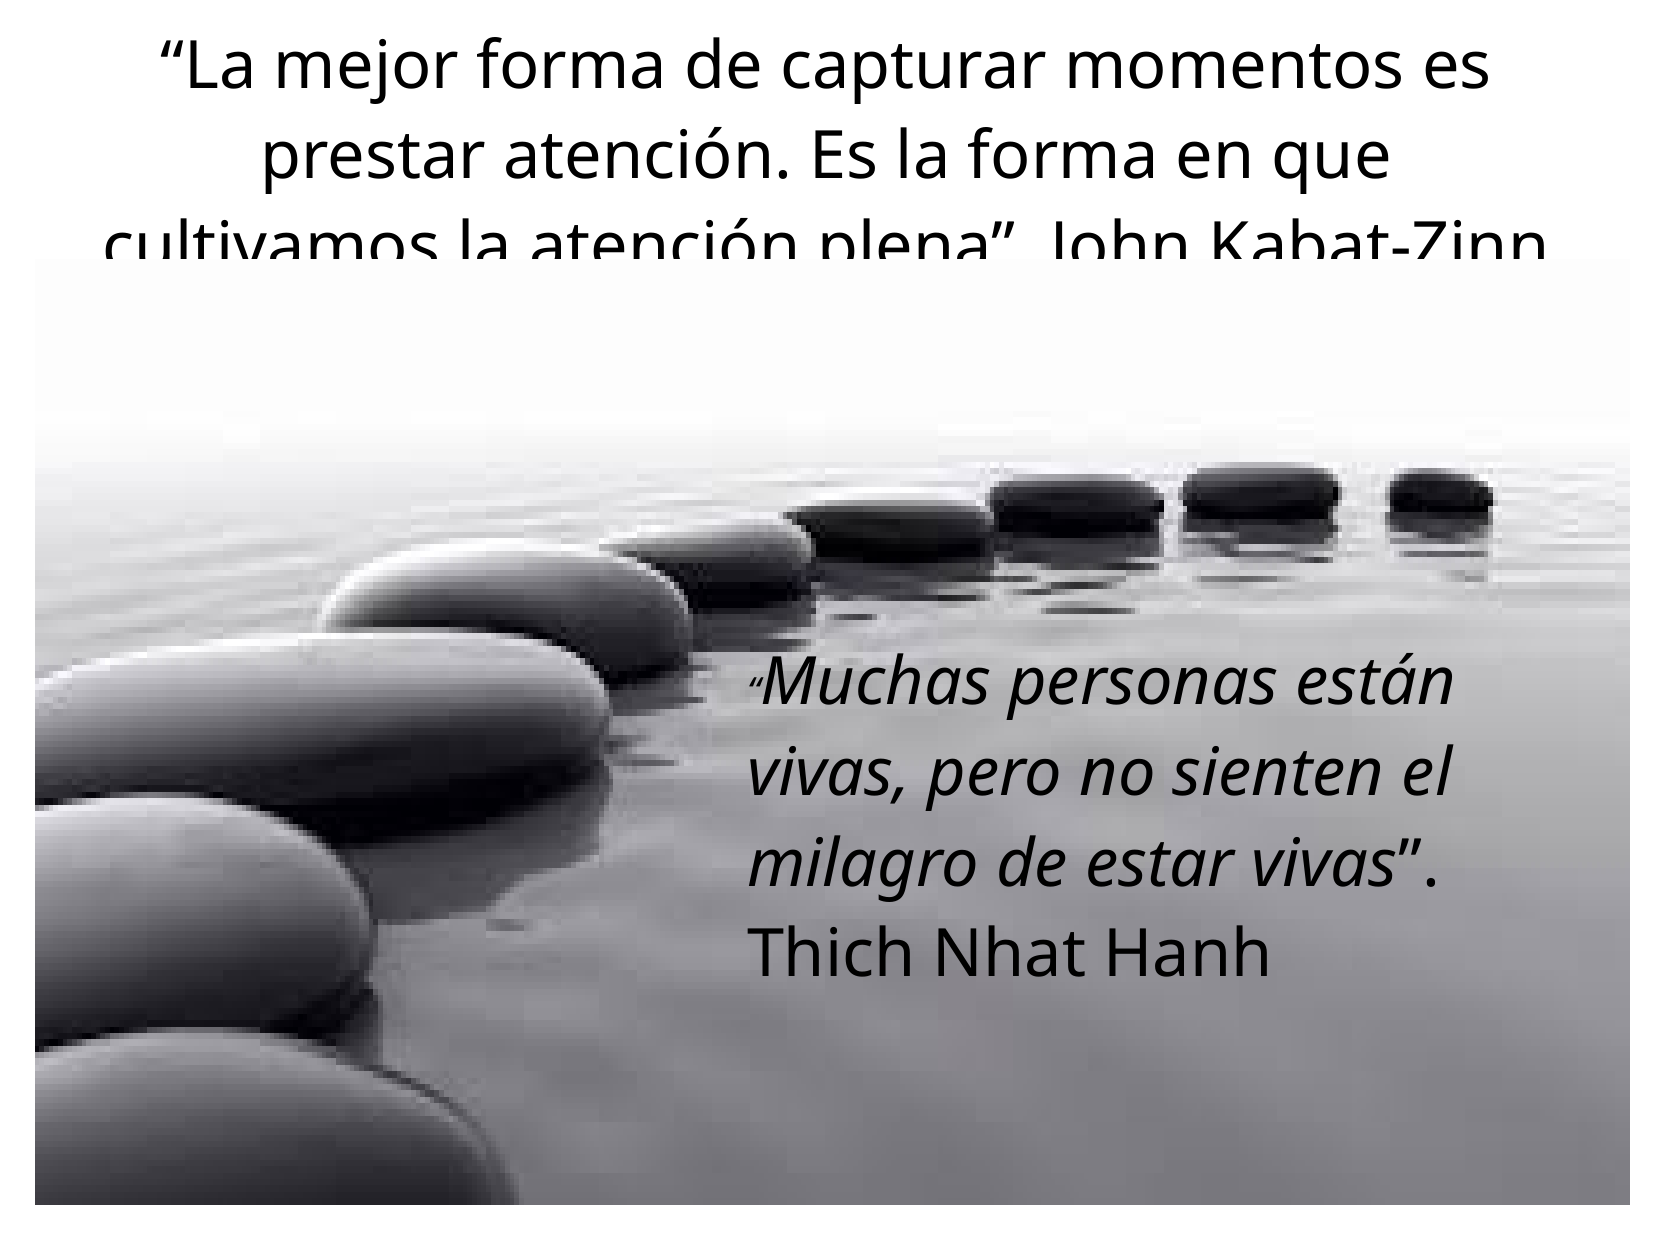

# “La mejor forma de capturar momentos es prestar atención. Es la forma en que cultivamos la atención plena”. John Kabat-Zinn
“Muchas personas están vivas, pero no sienten el milagro de estar vivas”. Thich Nhat Hanh